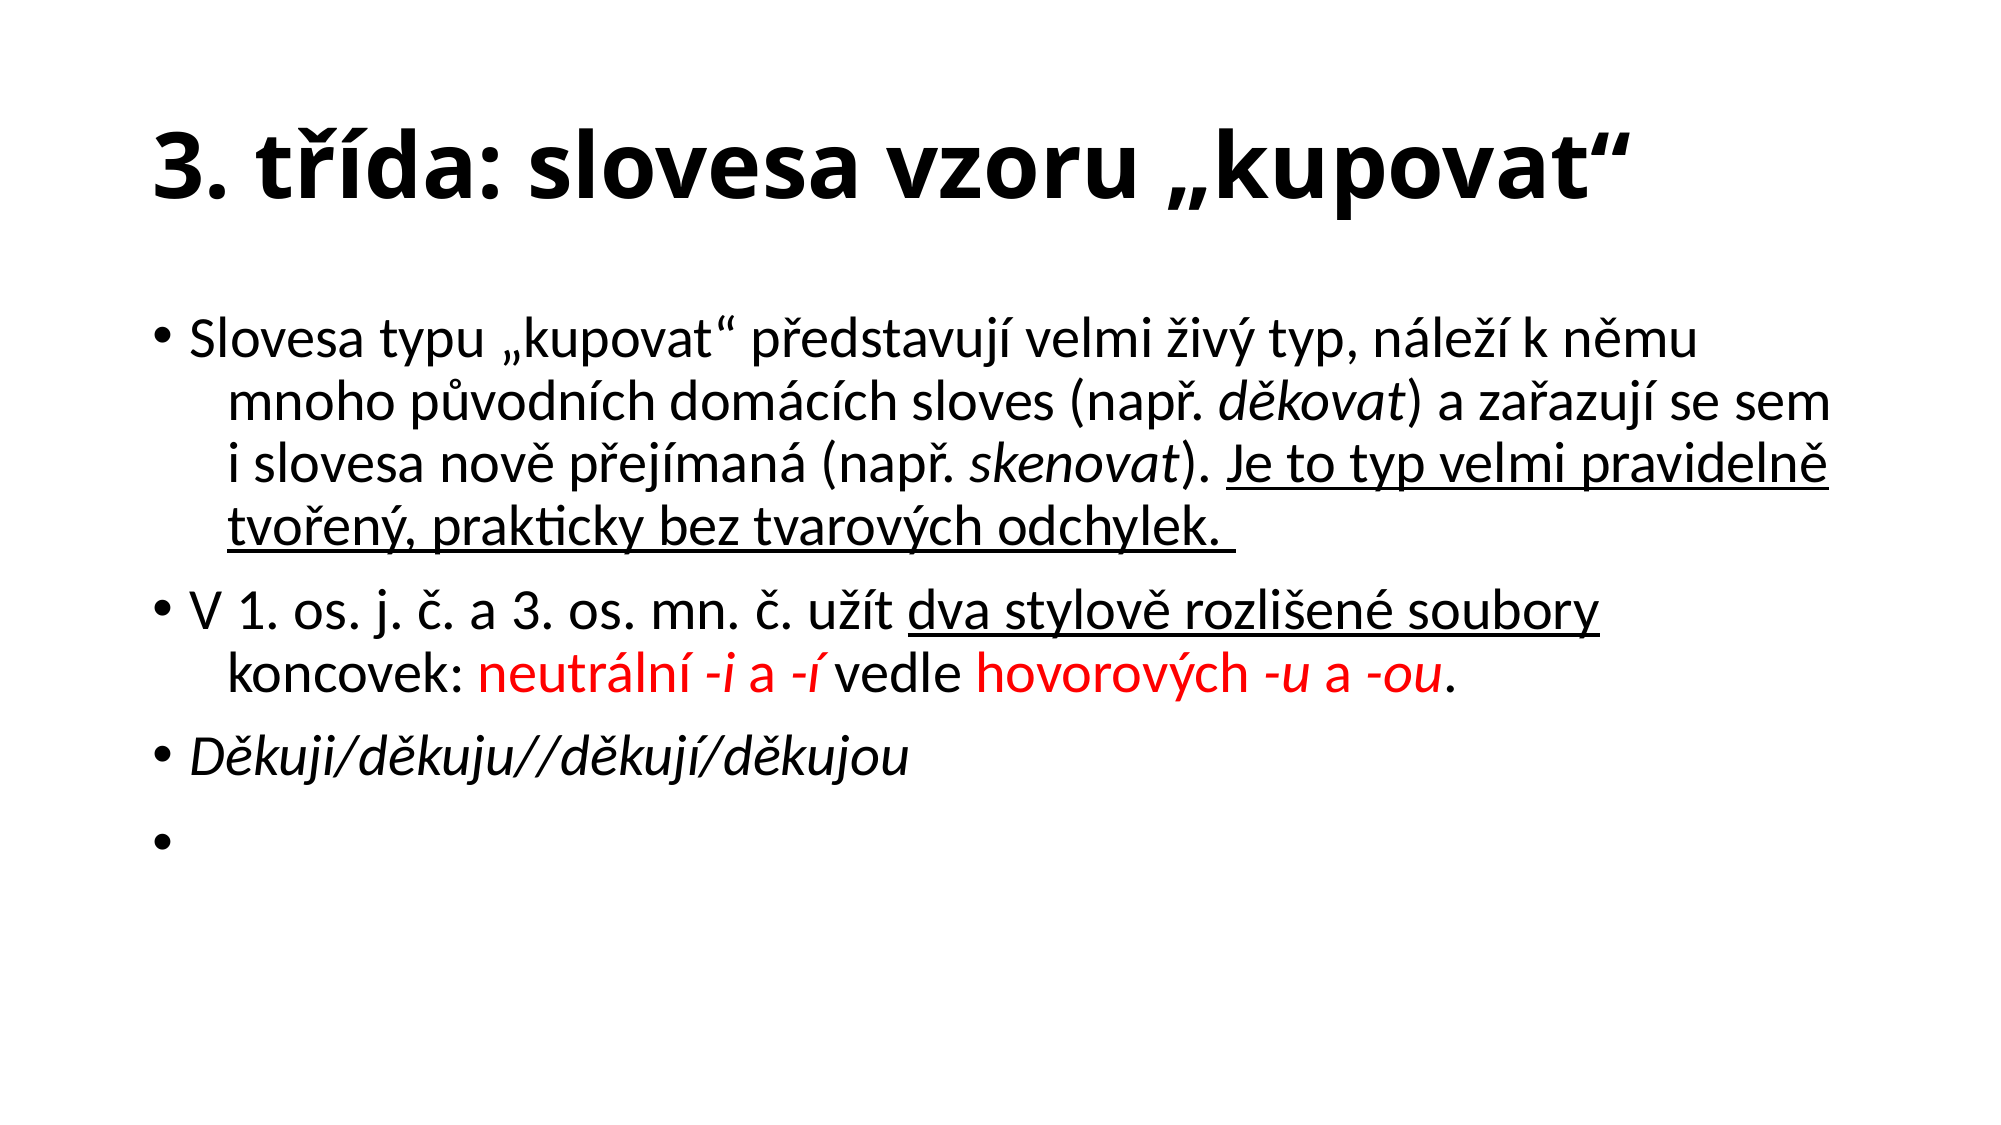

# 3. třída: slovesa vzoru „kupovat“
Slovesa typu „kupovat“ představují velmi živý typ, náleží k němu mnoho původních domácích sloves (např. děkovat) a zařazují se sem i slovesa nově přejímaná (např. skenovat). Je to typ velmi pravidelně tvořený, prakticky bez tvarových odchylek.
V 1. os. j. č. a 3. os. mn. č. užít dva stylově rozlišené soubory koncovek: neutrální -i a -í vedle hovorových -u a -ou.
Děkuji/děkuju//děkují/děkujou